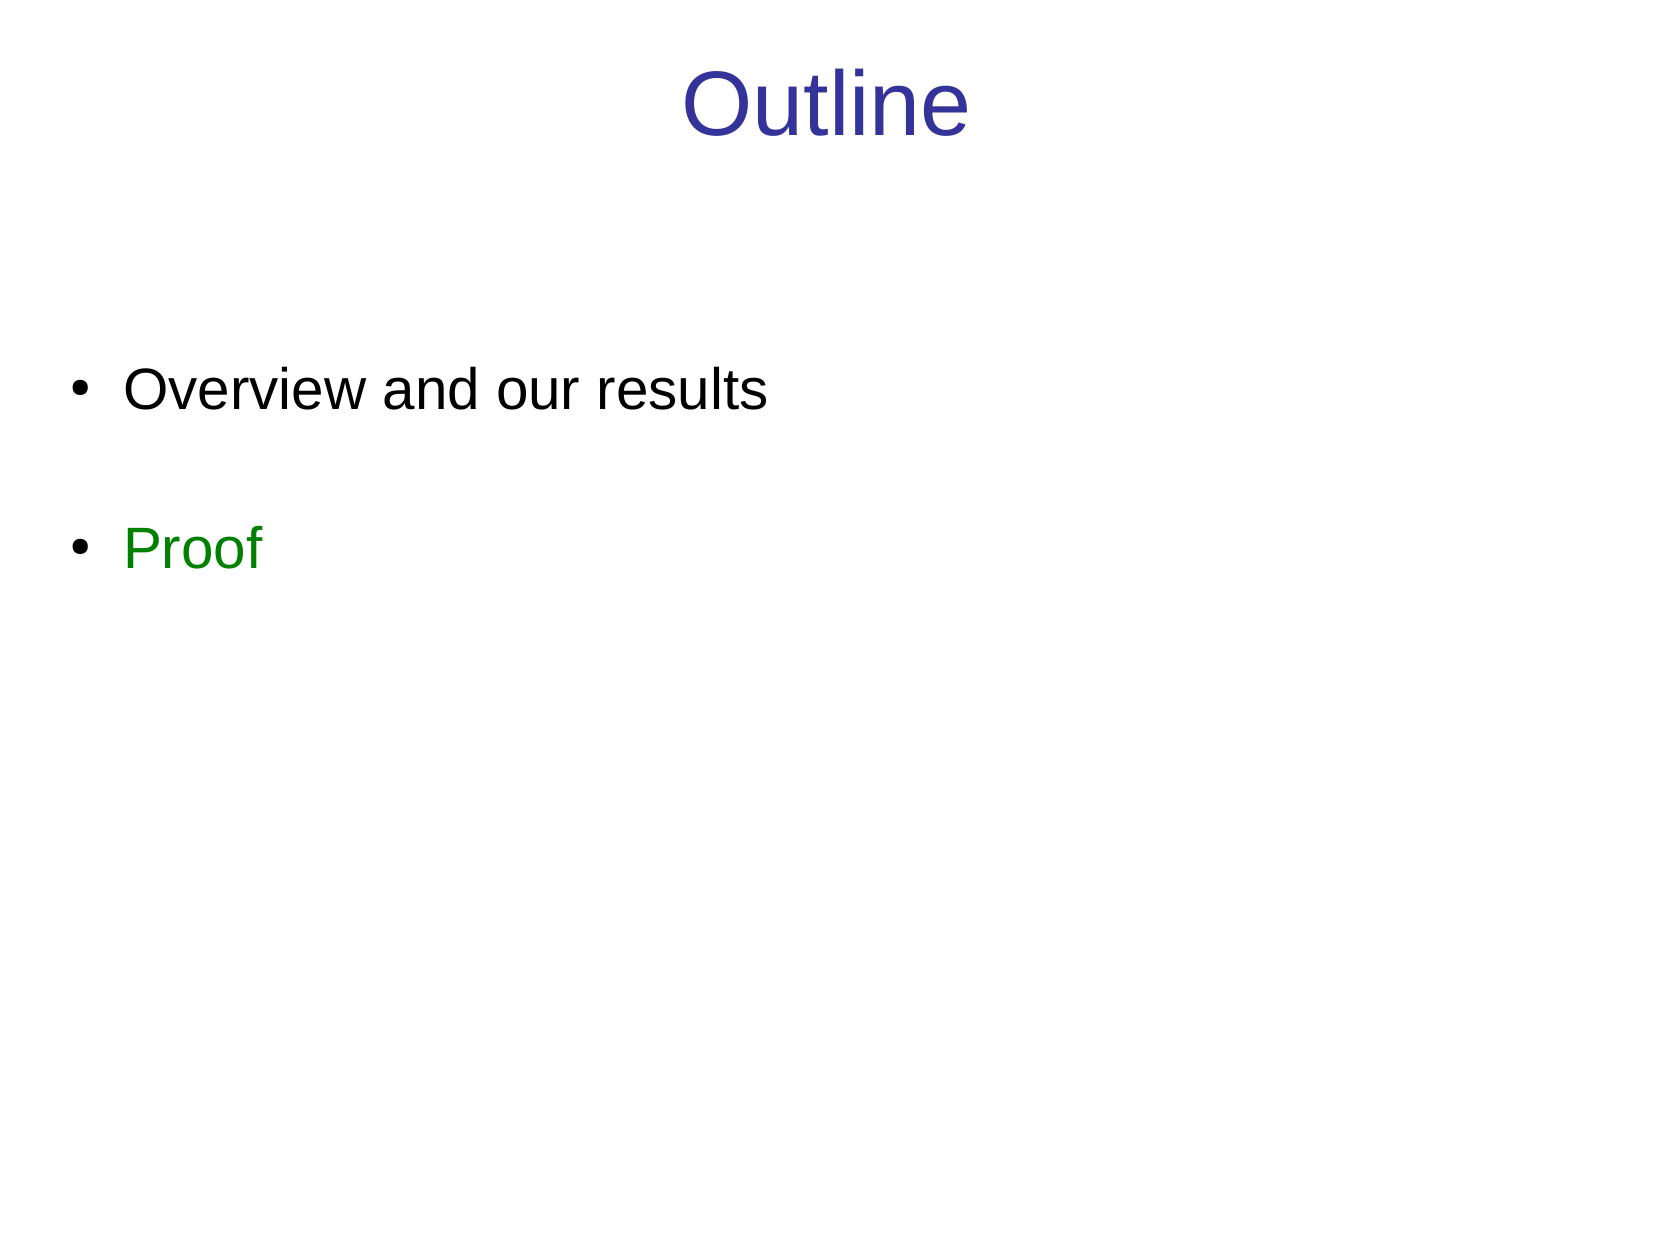

Outline
# Overview and our results
Proof